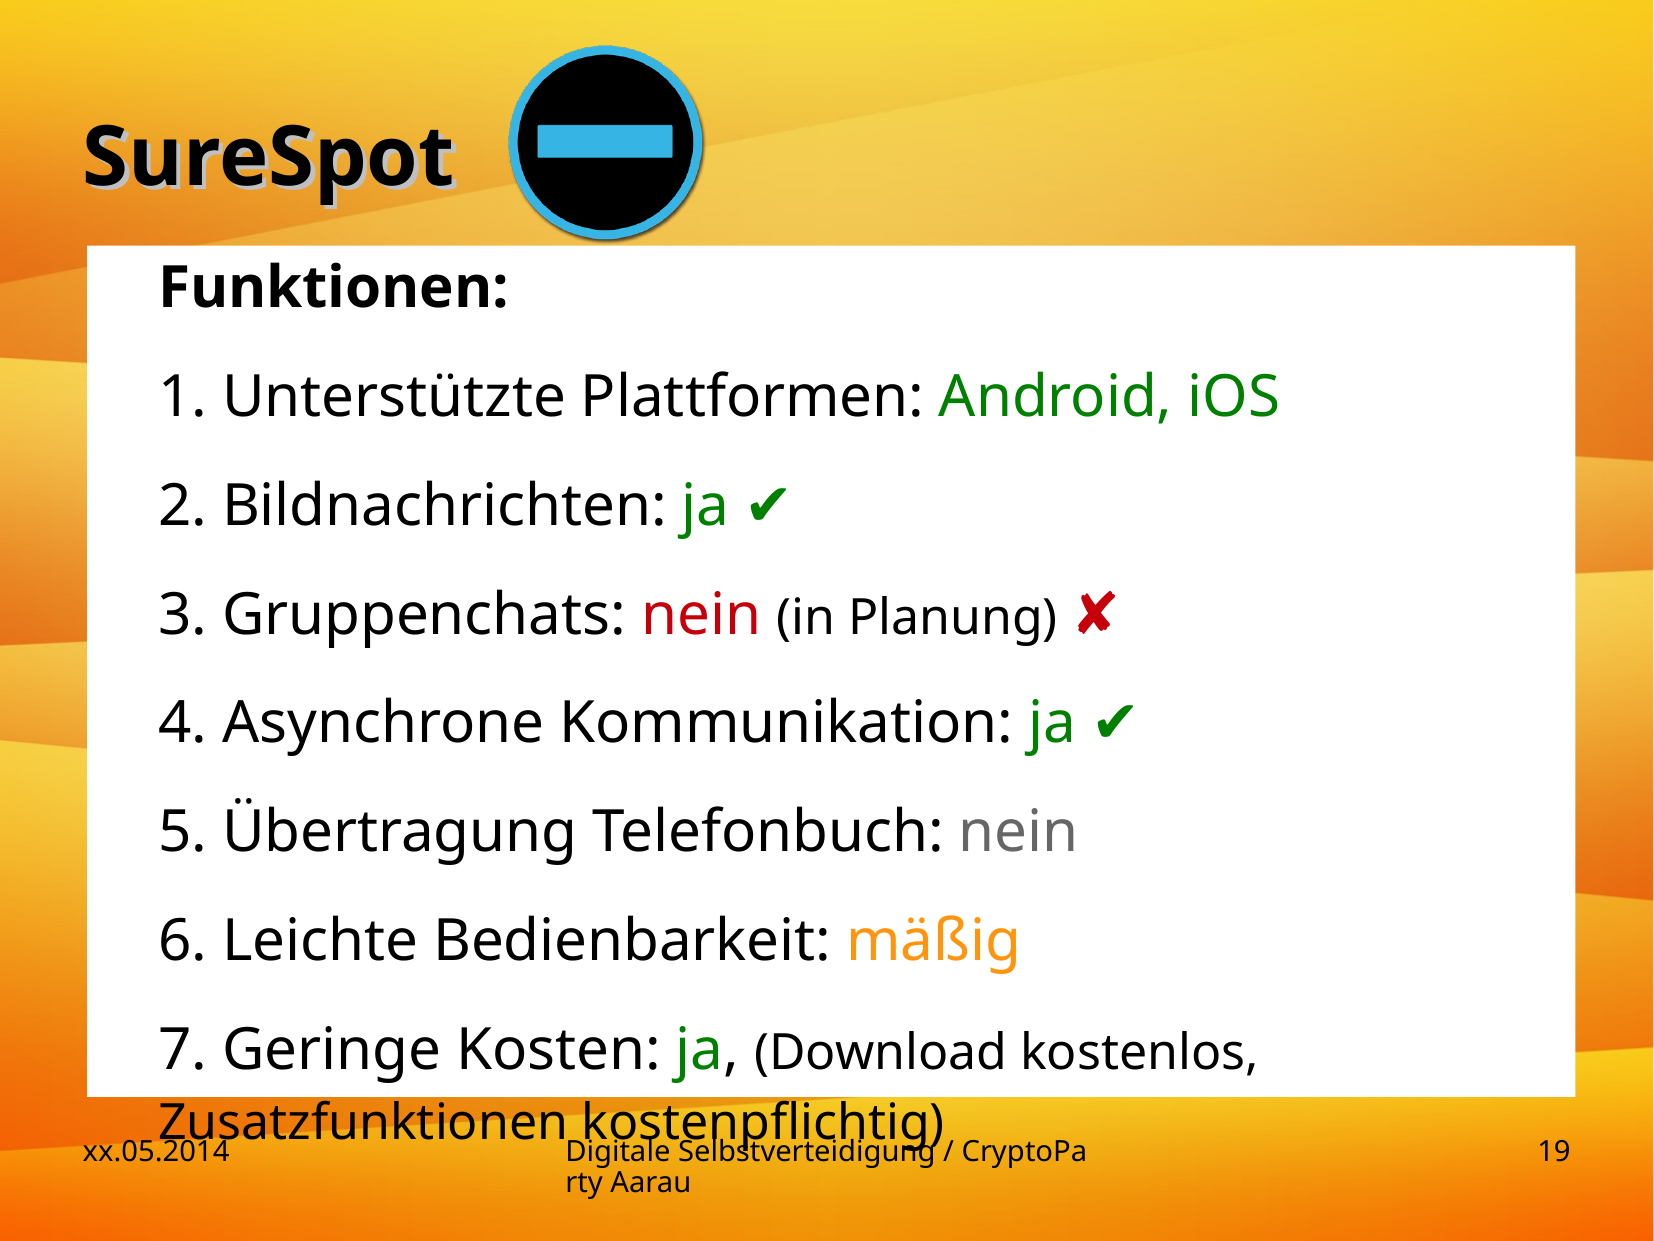

# SureSpot
Funktionen:
1. Unterstützte Plattformen: Android, iOS
2. Bildnachrichten: ja ✔
3. Gruppenchats: nein (in Planung) ✘
4. Asynchrone Kommunikation: ja ✔
5. Übertragung Telefonbuch: nein
6. Leichte Bedienbarkeit: mäßig
7. Geringe Kosten: ja, (Download kostenlos, Zusatzfunktionen kostenpflichtig)
xx.05.2014
Digitale Selbstverteidigung / CryptoParty Aarau
19